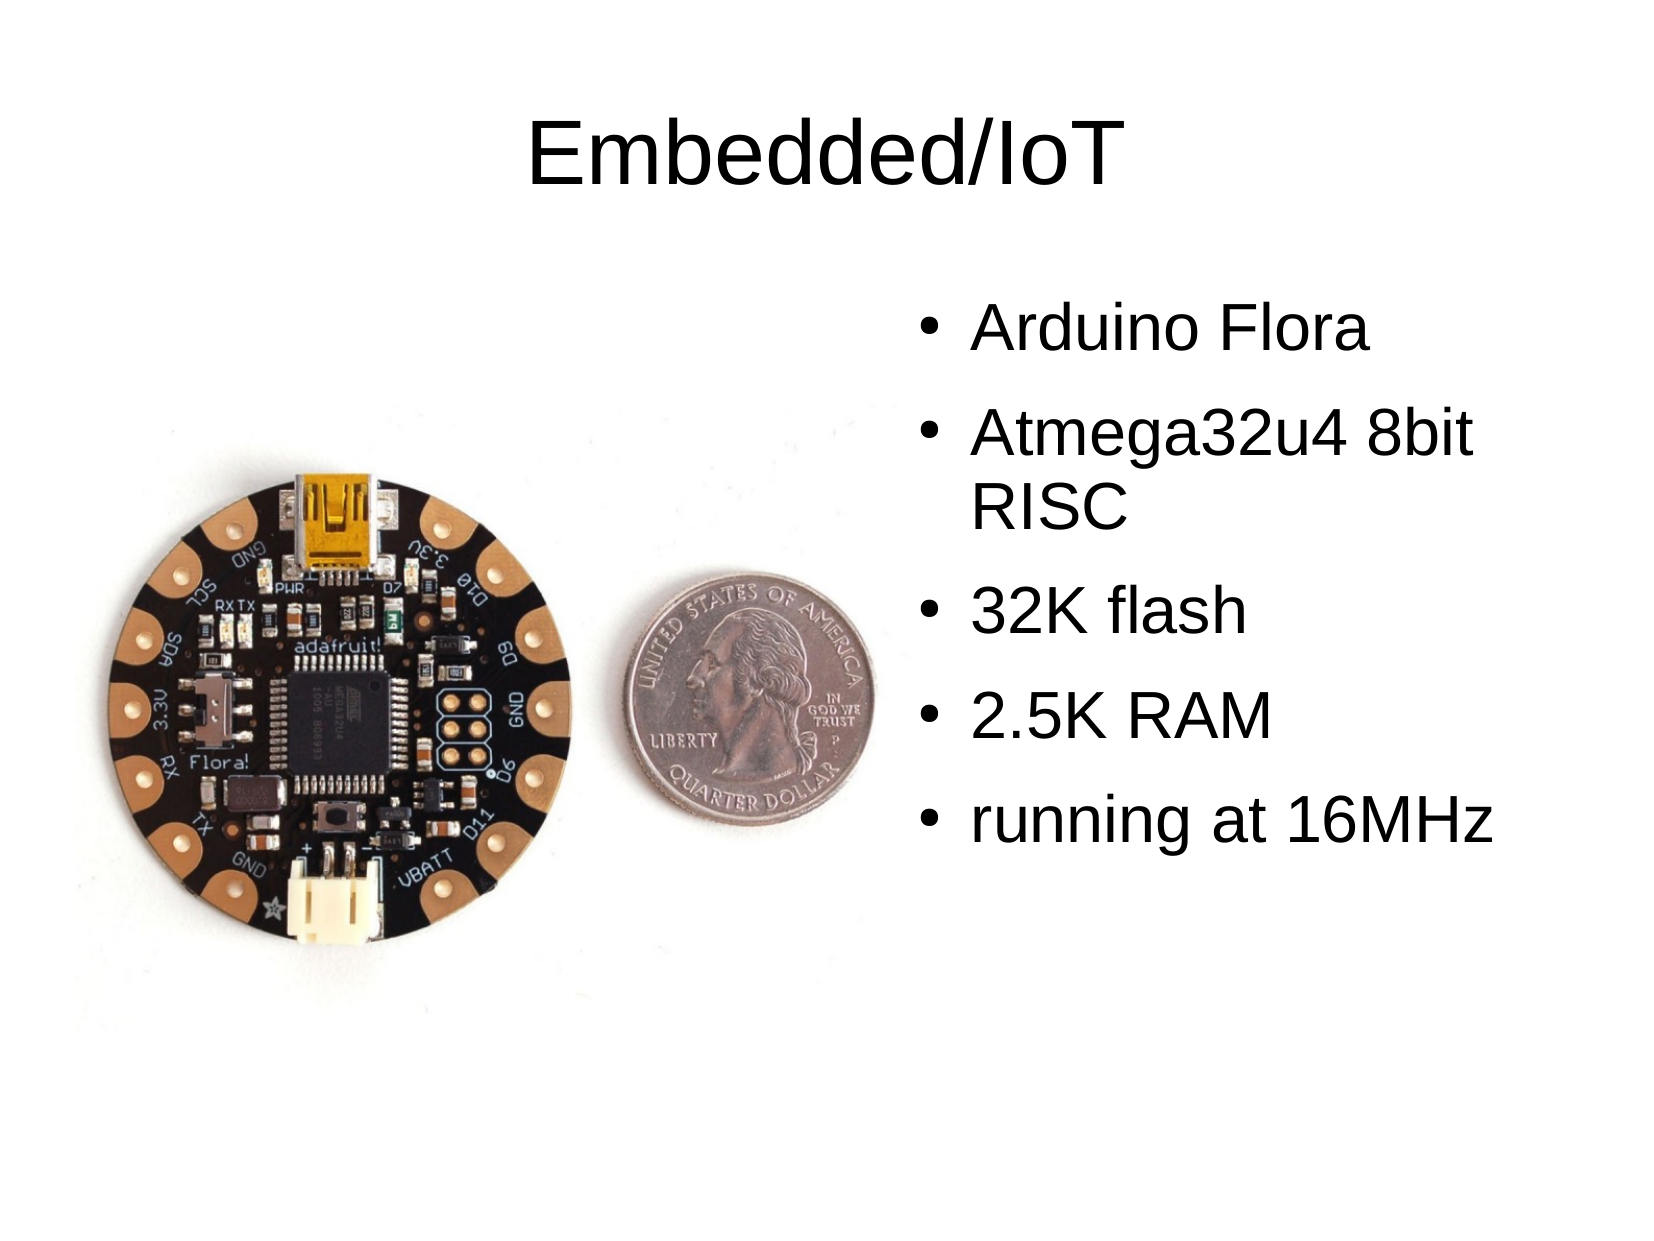

# Embedded/IoT
Arduino Flora
Atmega32u4 8bit RISC
32K flash
2.5K RAM
running at 16MHz